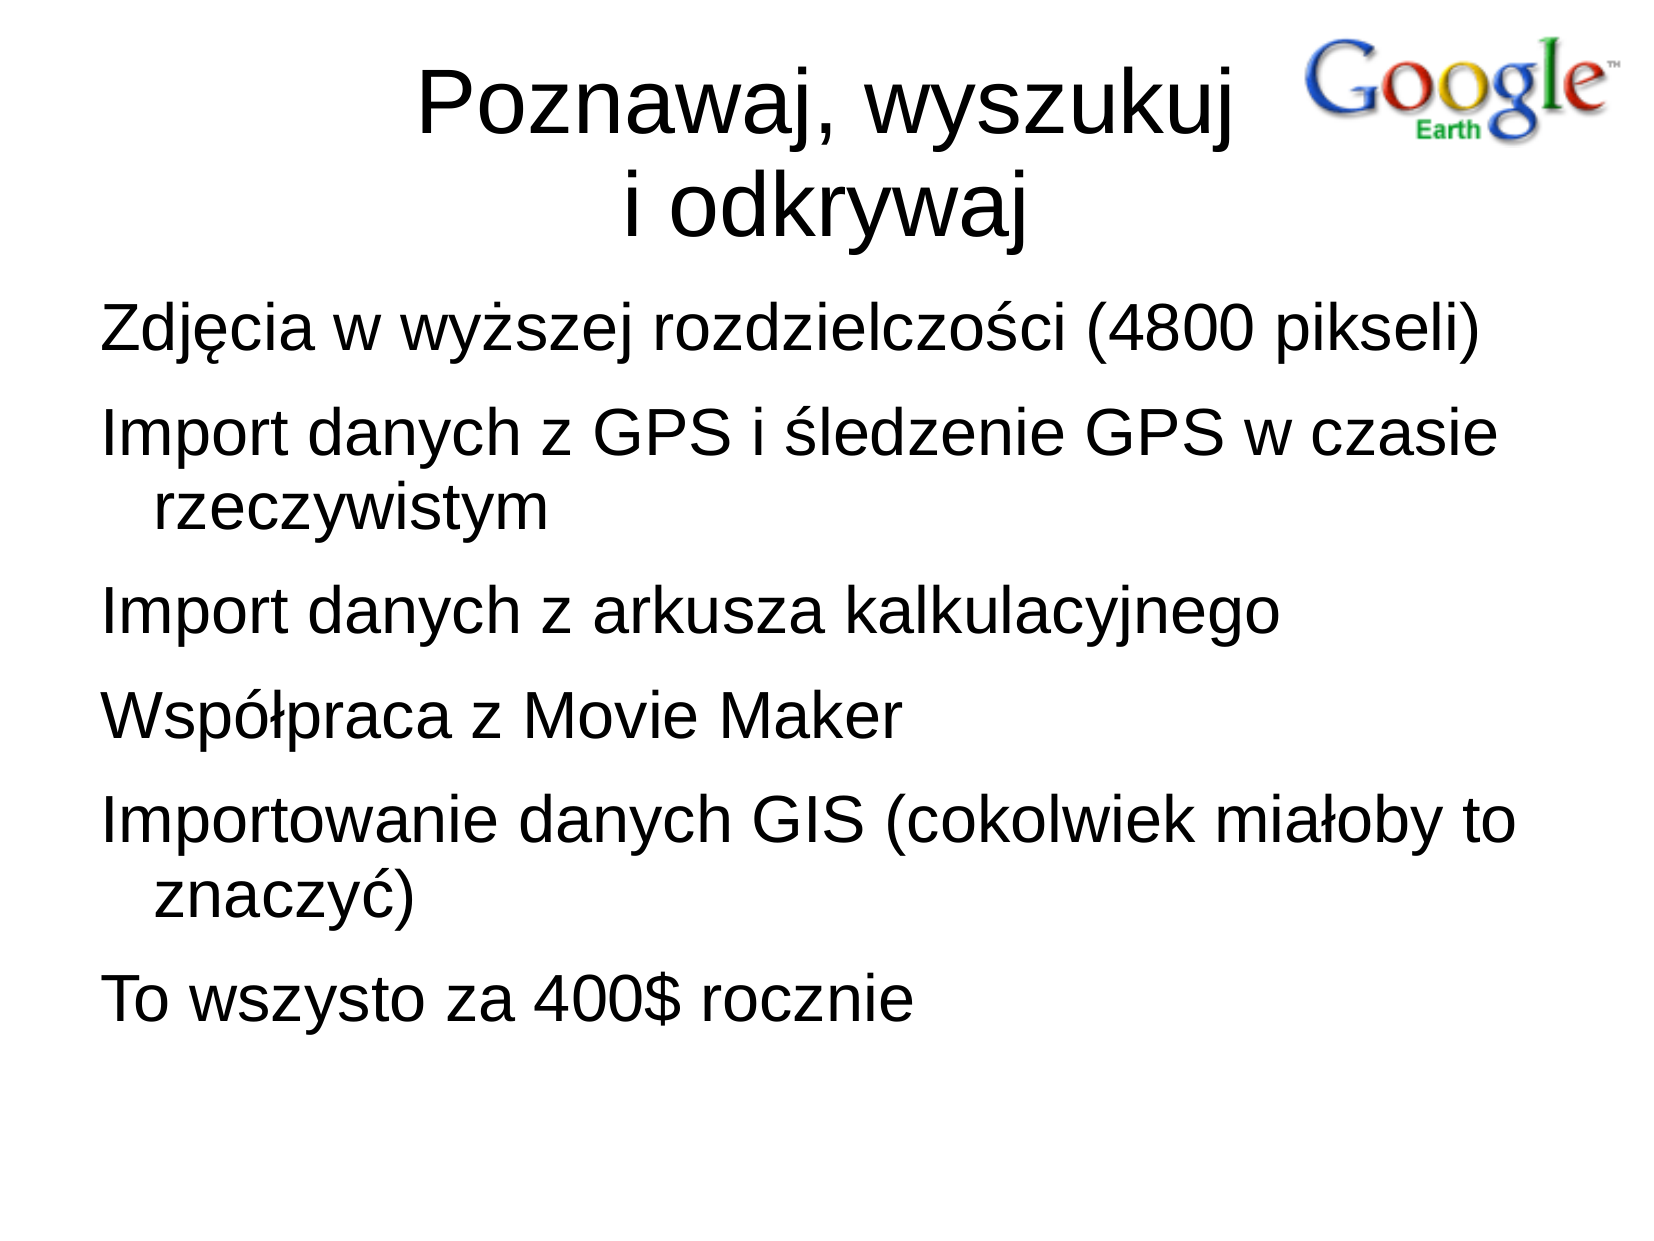

# Poznawaj, wyszukuj i odkrywaj
Zdjęcia w wyższej rozdzielczości (4800 pikseli)
Import danych z GPS i śledzenie GPS w czasie rzeczywistym
Import danych z arkusza kalkulacyjnego
Współpraca z Movie Maker
Importowanie danych GIS (cokolwiek miałoby to znaczyć)
To wszysto za 400$ rocznie